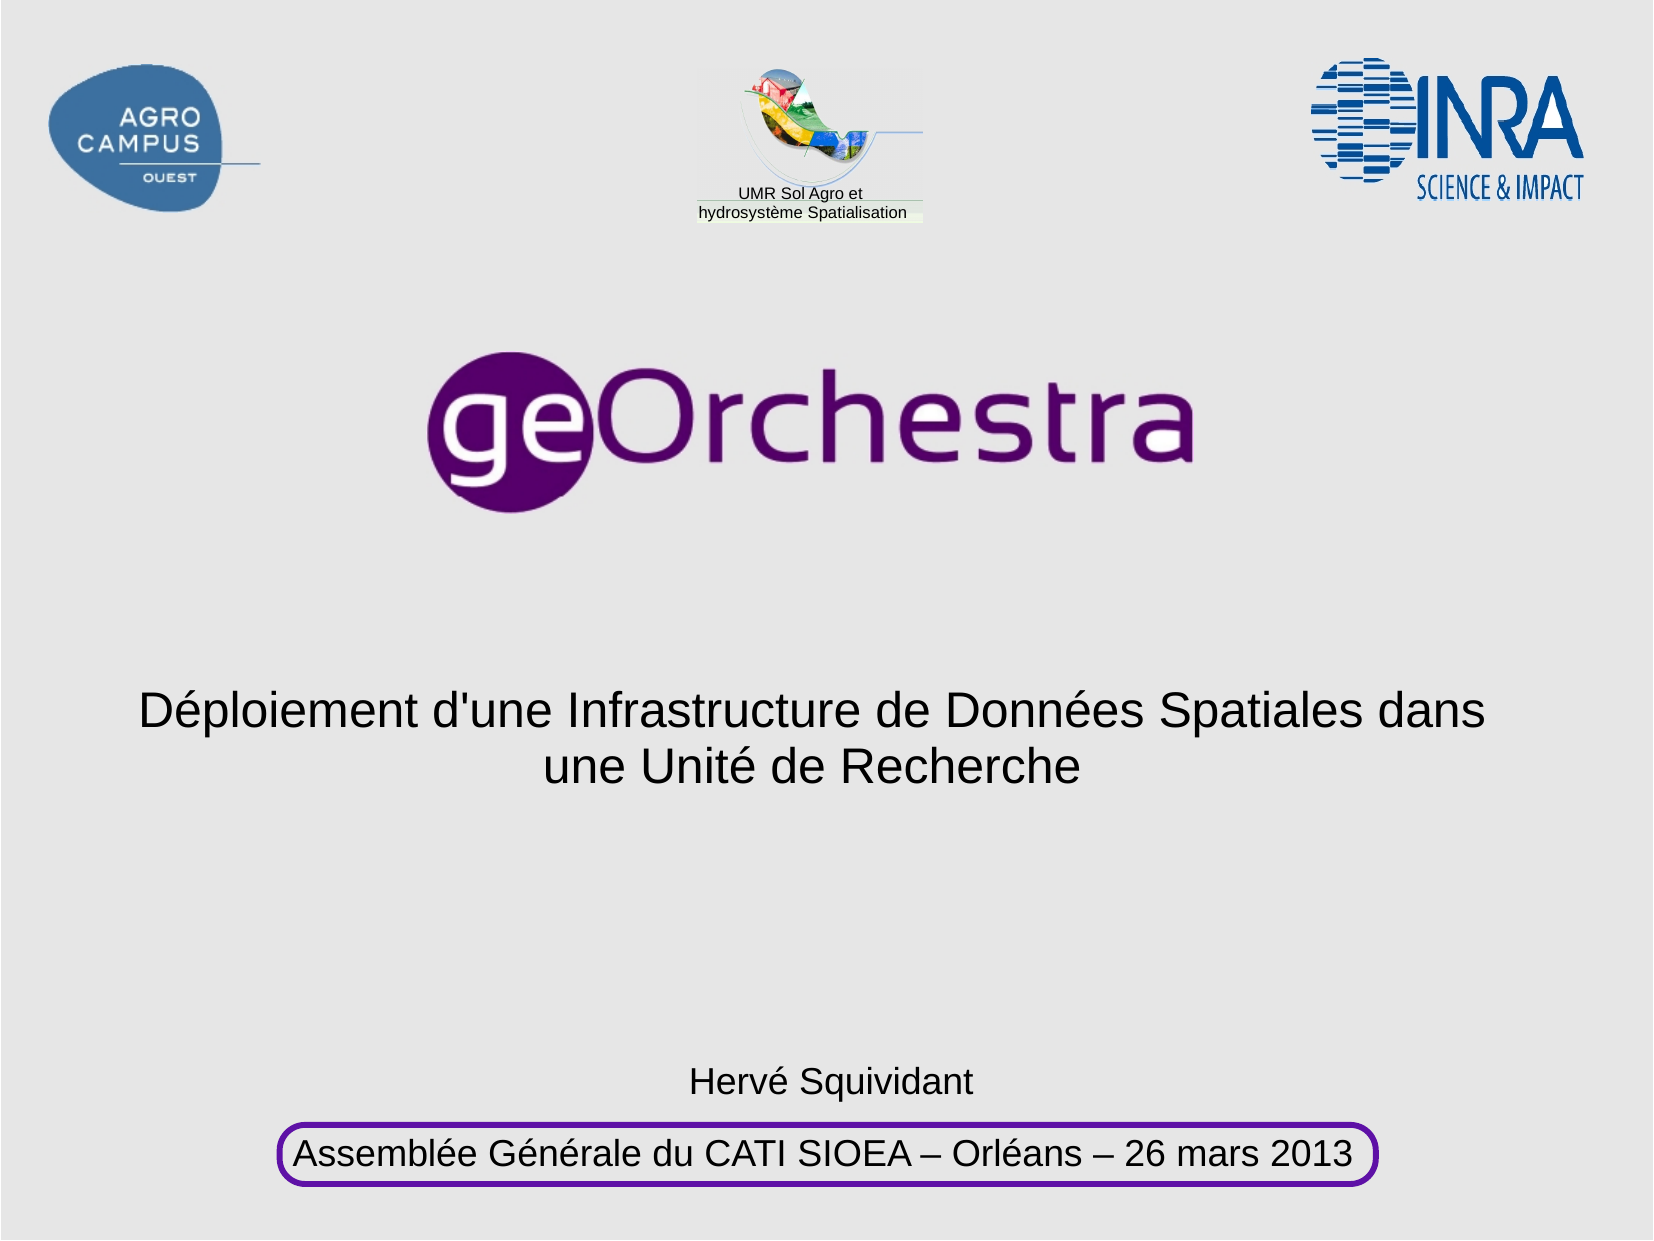

UMR Sol Agro et
 hydrosystème Spatialisation
Déploiement d'une Infrastructure de Données Spatiales dans une Unité de Recherche
Hervé Squividant
Assemblée Générale du CATI SIOEA – Orléans – 26 mars 2013